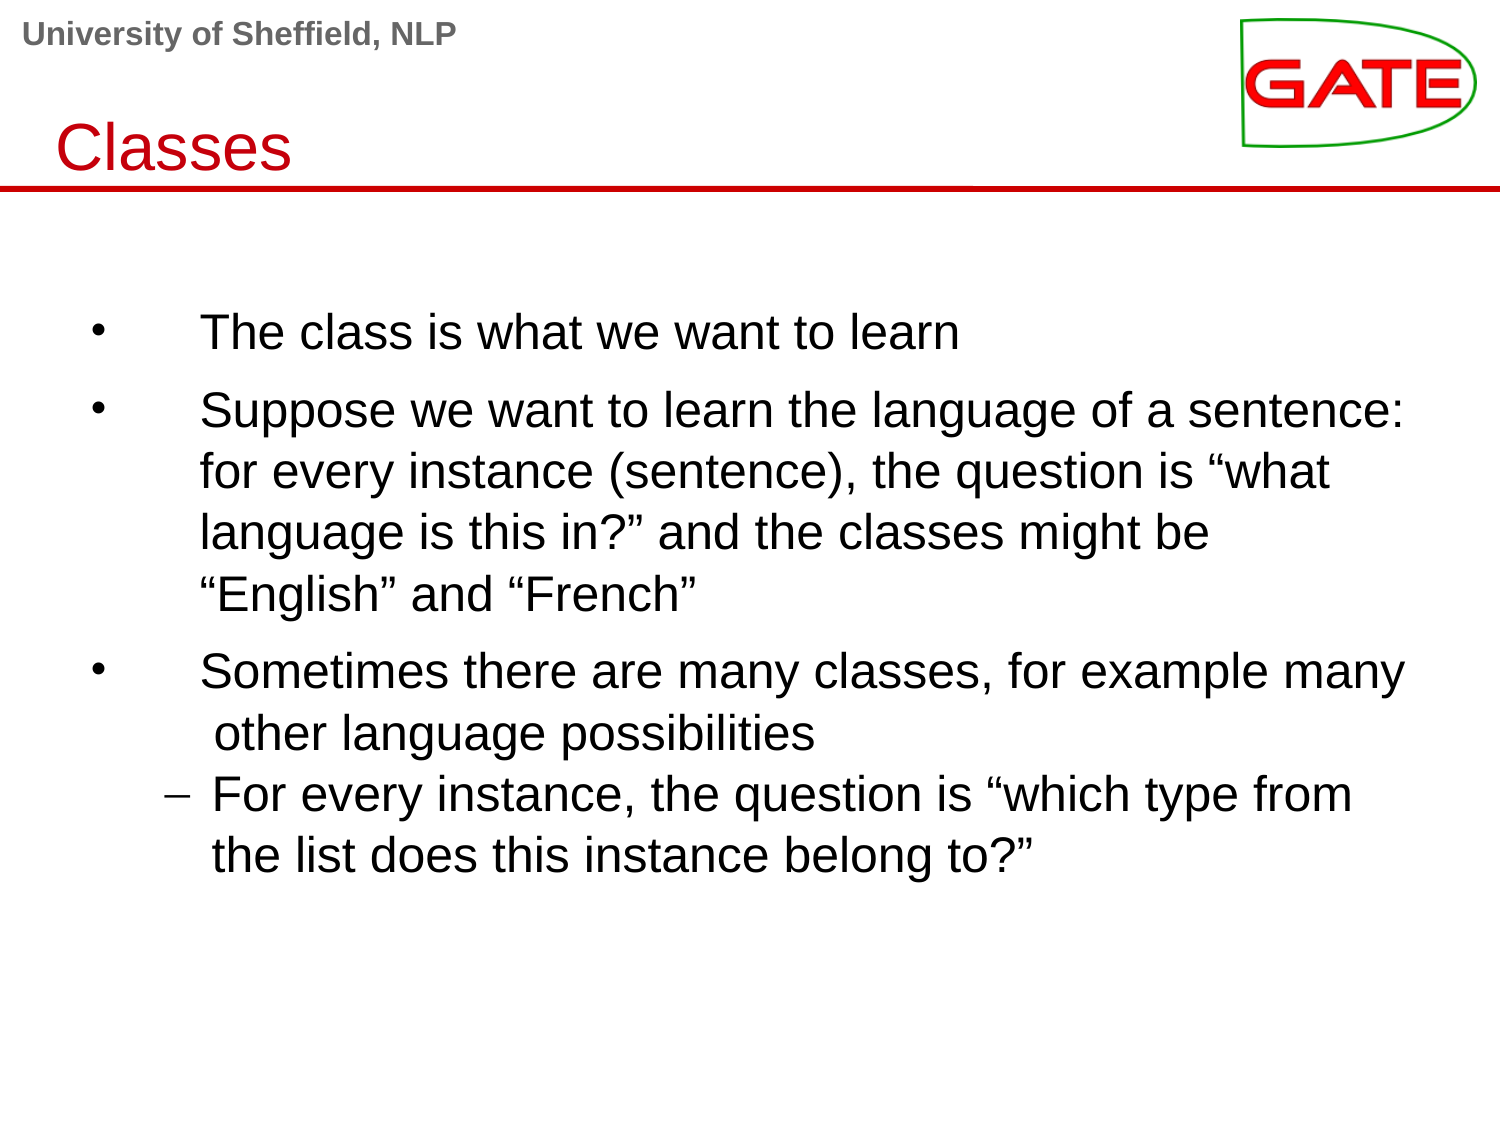

# Classes
The class is what we want to learn
Suppose we want to learn the language of a sentence: for every instance (sentence), the question is “what language is this in?” and the classes might be “English” and “French”
Sometimes there are many classes, for example many other language possibilities
For every instance, the question is “which type from the list does this instance belong to?”